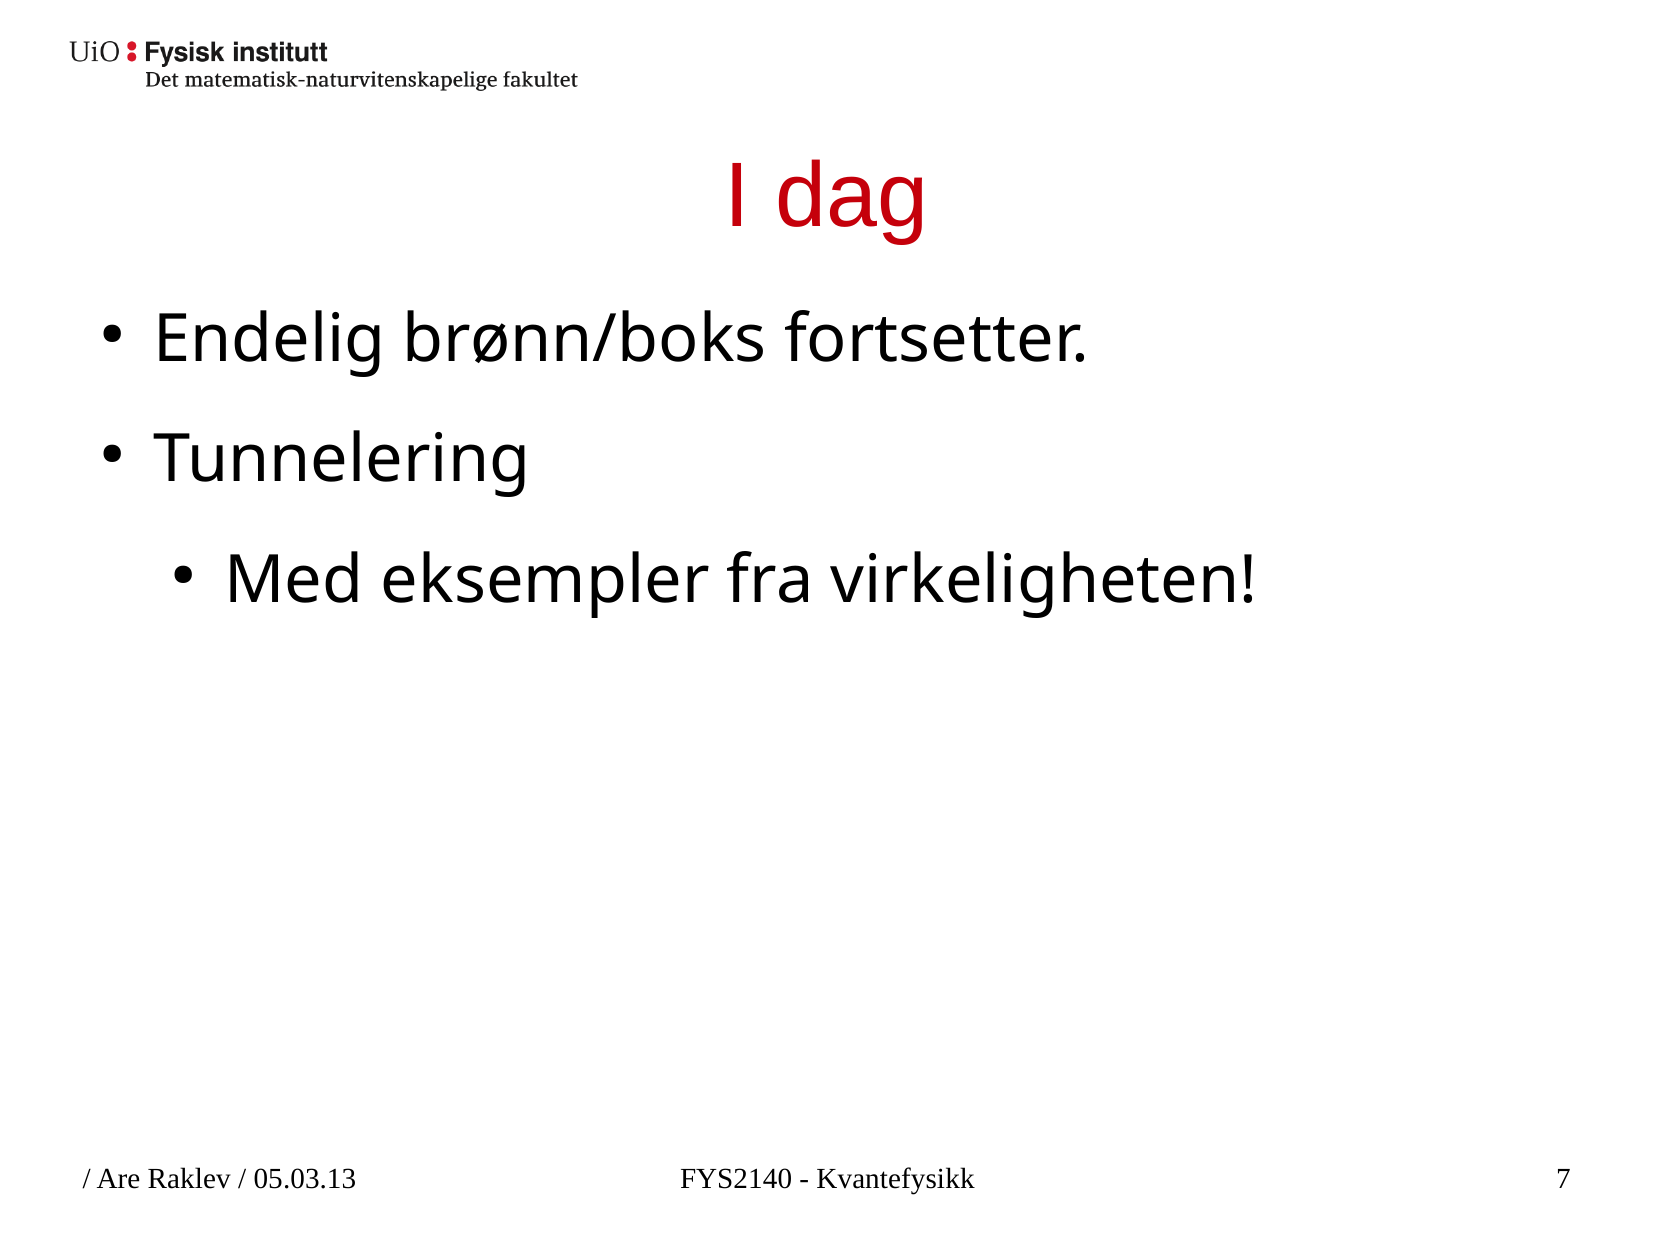

# I dag
Endelig brønn/boks fortsetter.
Tunnelering
Med eksempler fra virkeligheten!
/ Are Raklev / 05.03.13
FYS2140 - Kvantefysikk
7